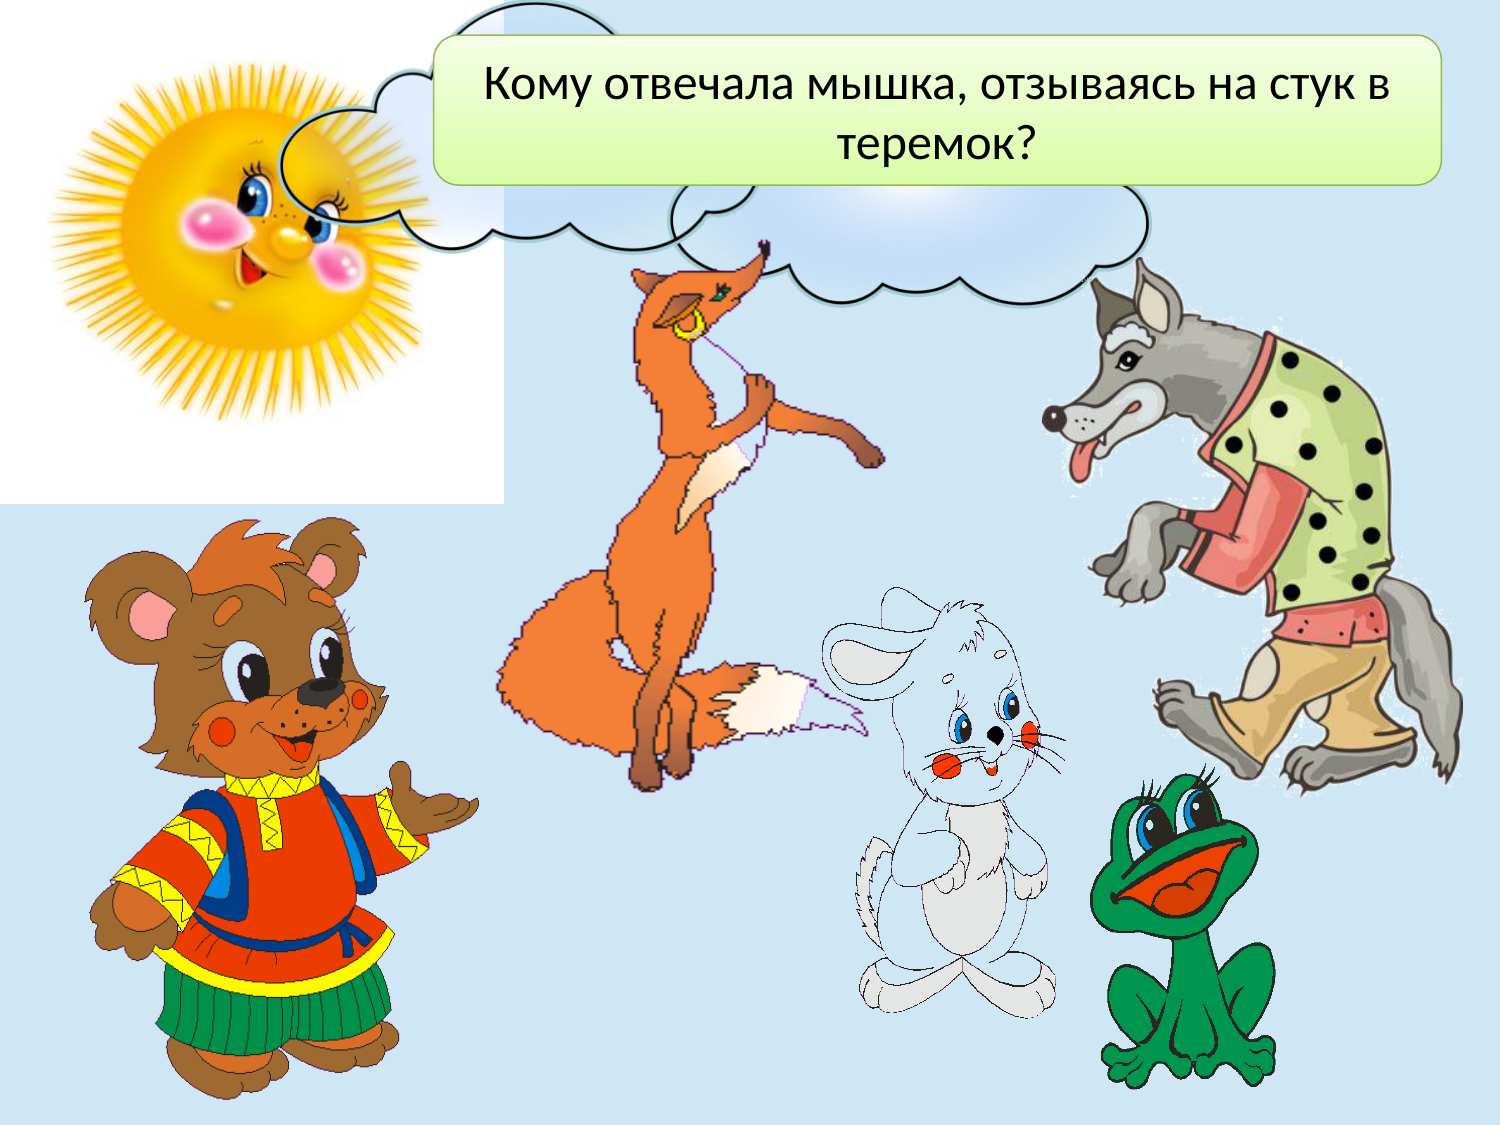

Кому отвечала мышка, отзываясь на стук в теремок?